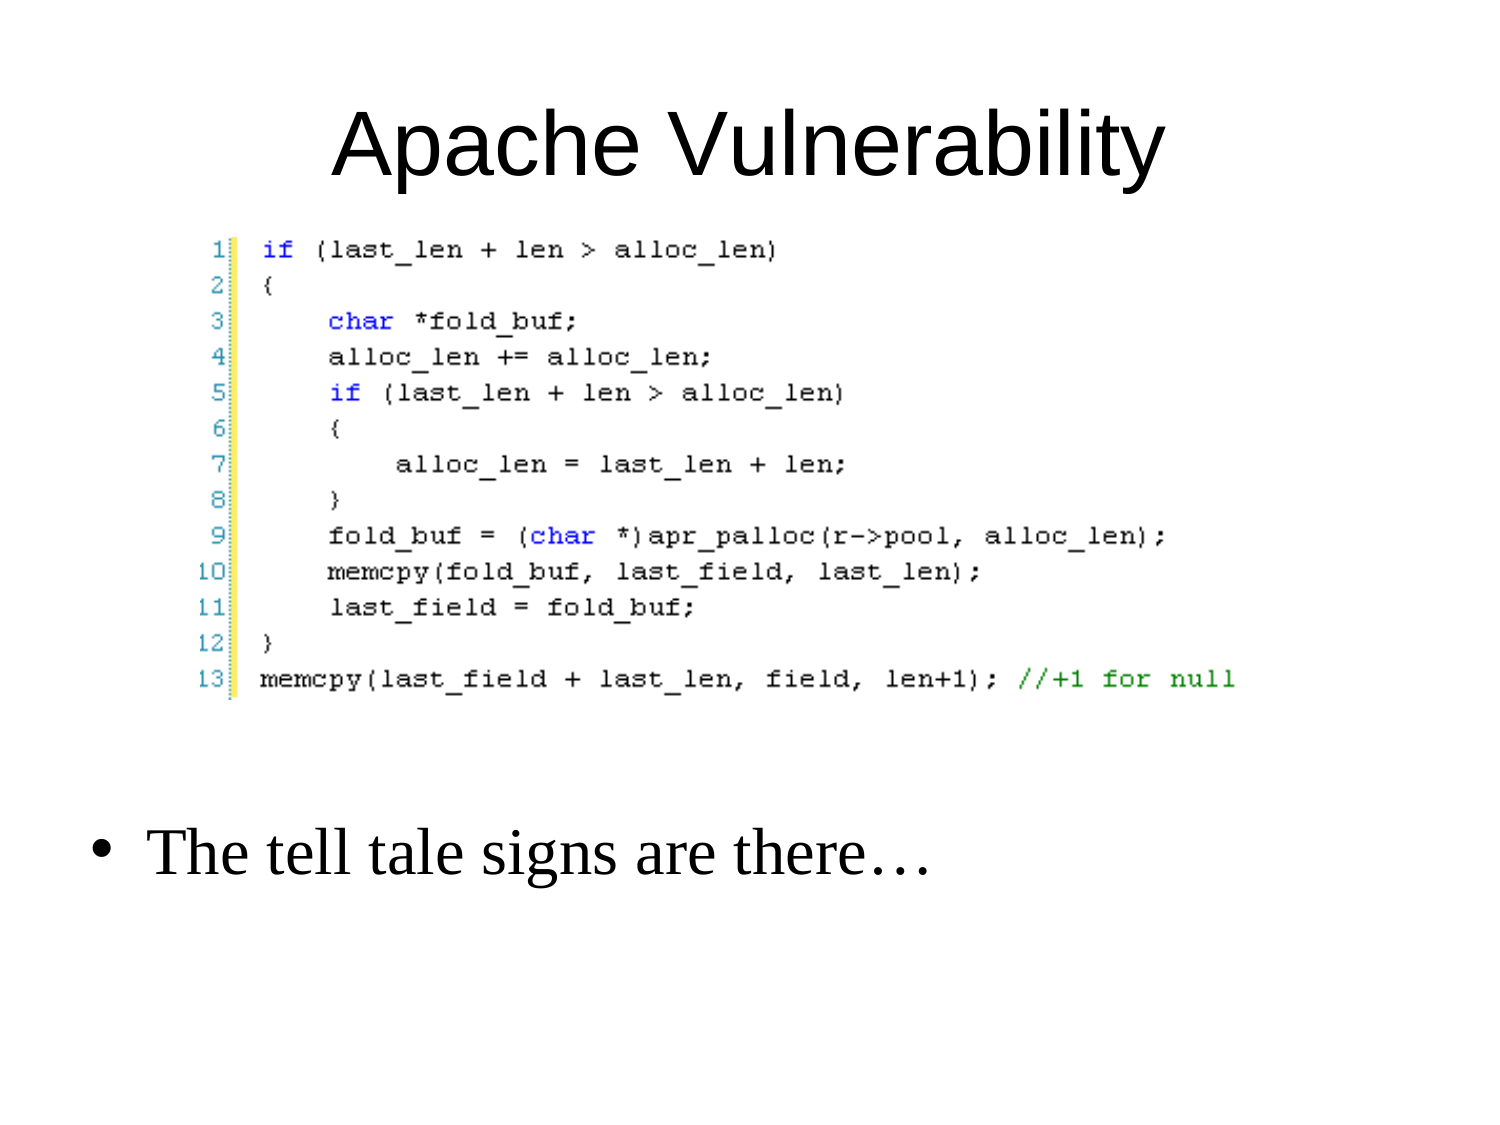

# Apache Vulnerability
The tell tale signs are there…